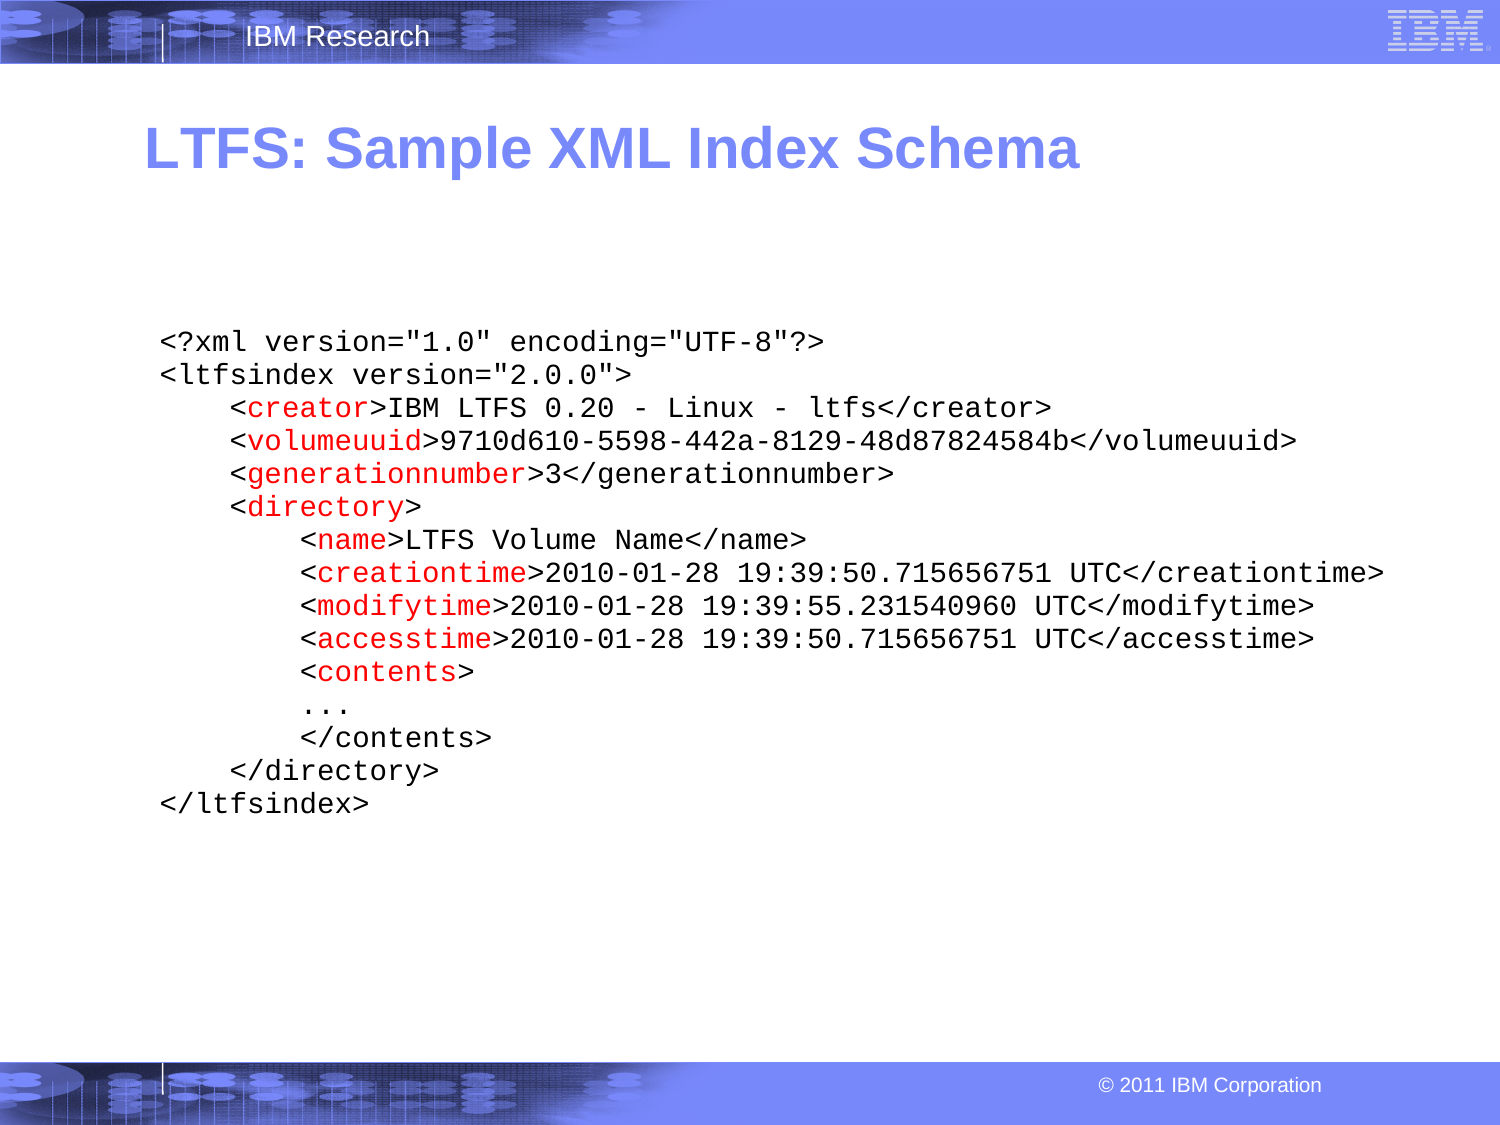

# LTFS: Sample XML Index Schema
<?xml version="1.0" encoding="UTF-8"?>
<ltfsindex version="2.0.0">
 <creator>IBM LTFS 0.20 - Linux - ltfs</creator>
 <volumeuuid>9710d610-5598-442a-8129-48d87824584b</volumeuuid>
 <generationnumber>3</generationnumber>
 <directory>
 <name>LTFS Volume Name</name>
 <creationtime>2010-01-28 19:39:50.715656751 UTC</creationtime>
 <modifytime>2010-01-28 19:39:55.231540960 UTC</modifytime>
 <accesstime>2010-01-28 19:39:50.715656751 UTC</accesstime>
 <contents>
 ...
 </contents>
 </directory>
</ltfsindex>